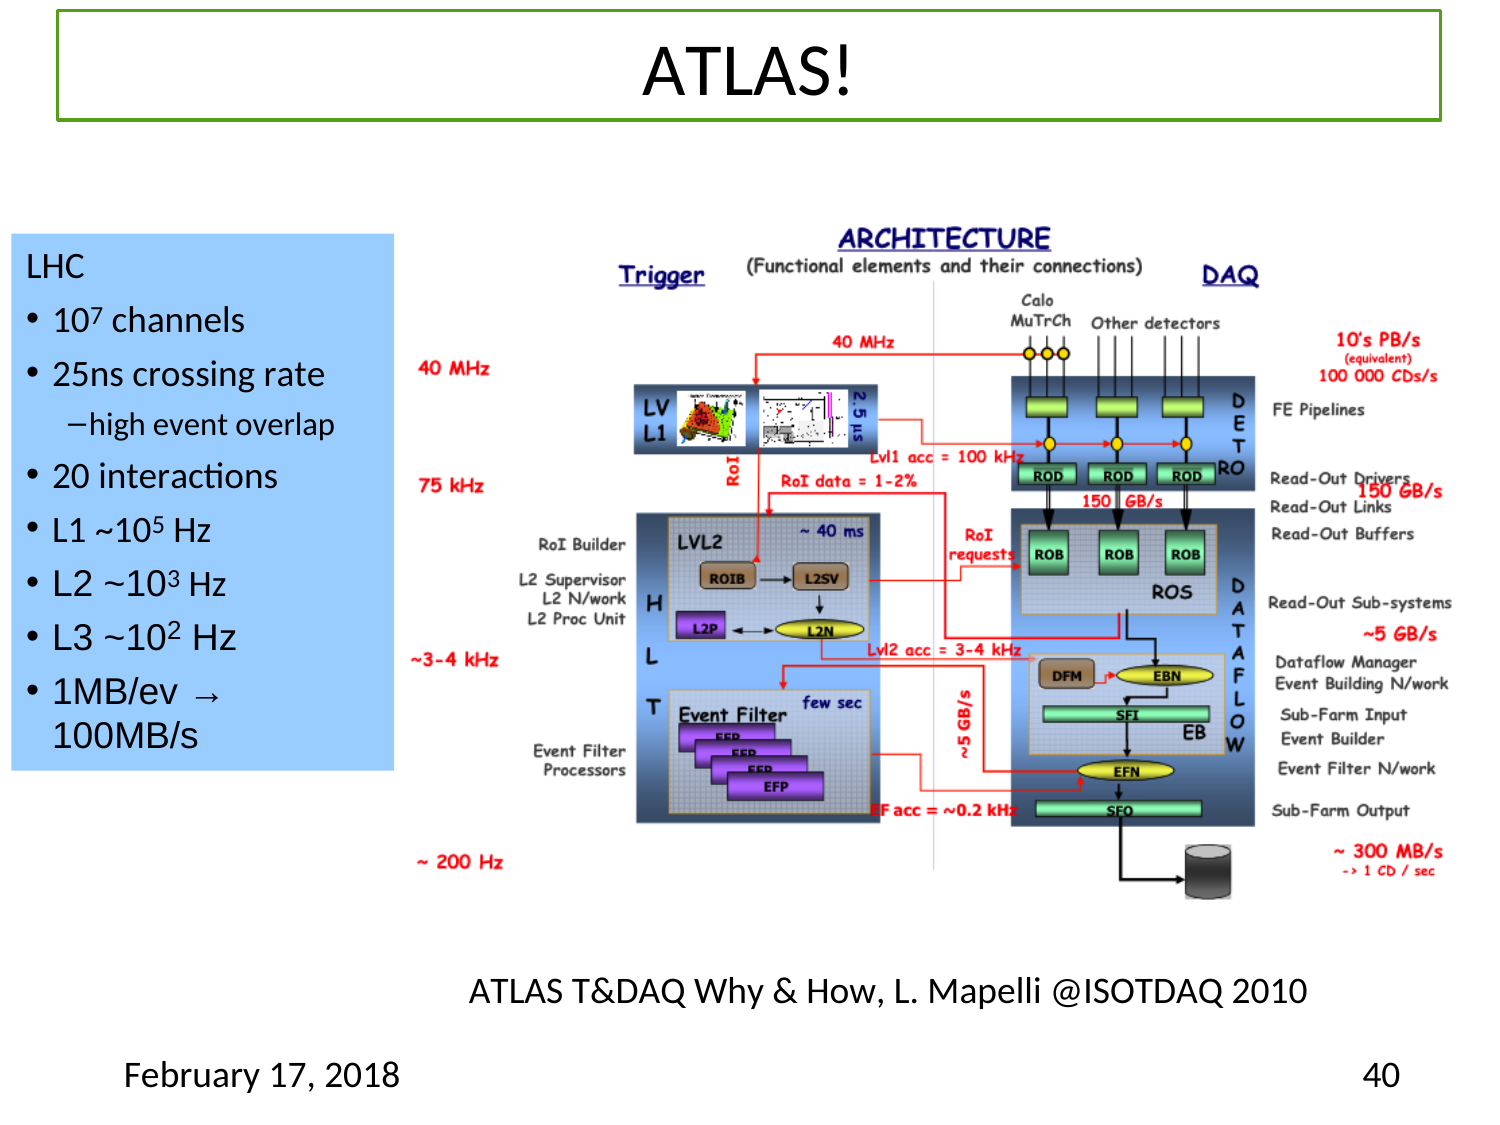

ATLAS!
# LHC
107 channels
25ns crossing rate
high event overlap
20 interactions
L1 ~105 Hz
L2 ~103 Hz
L3 ~102 Hz
1MB/ev → 100MB/s
ATLAS T&DAQ Why & How, L. Mapelli @ISOTDAQ 2010
17 February 2018
40